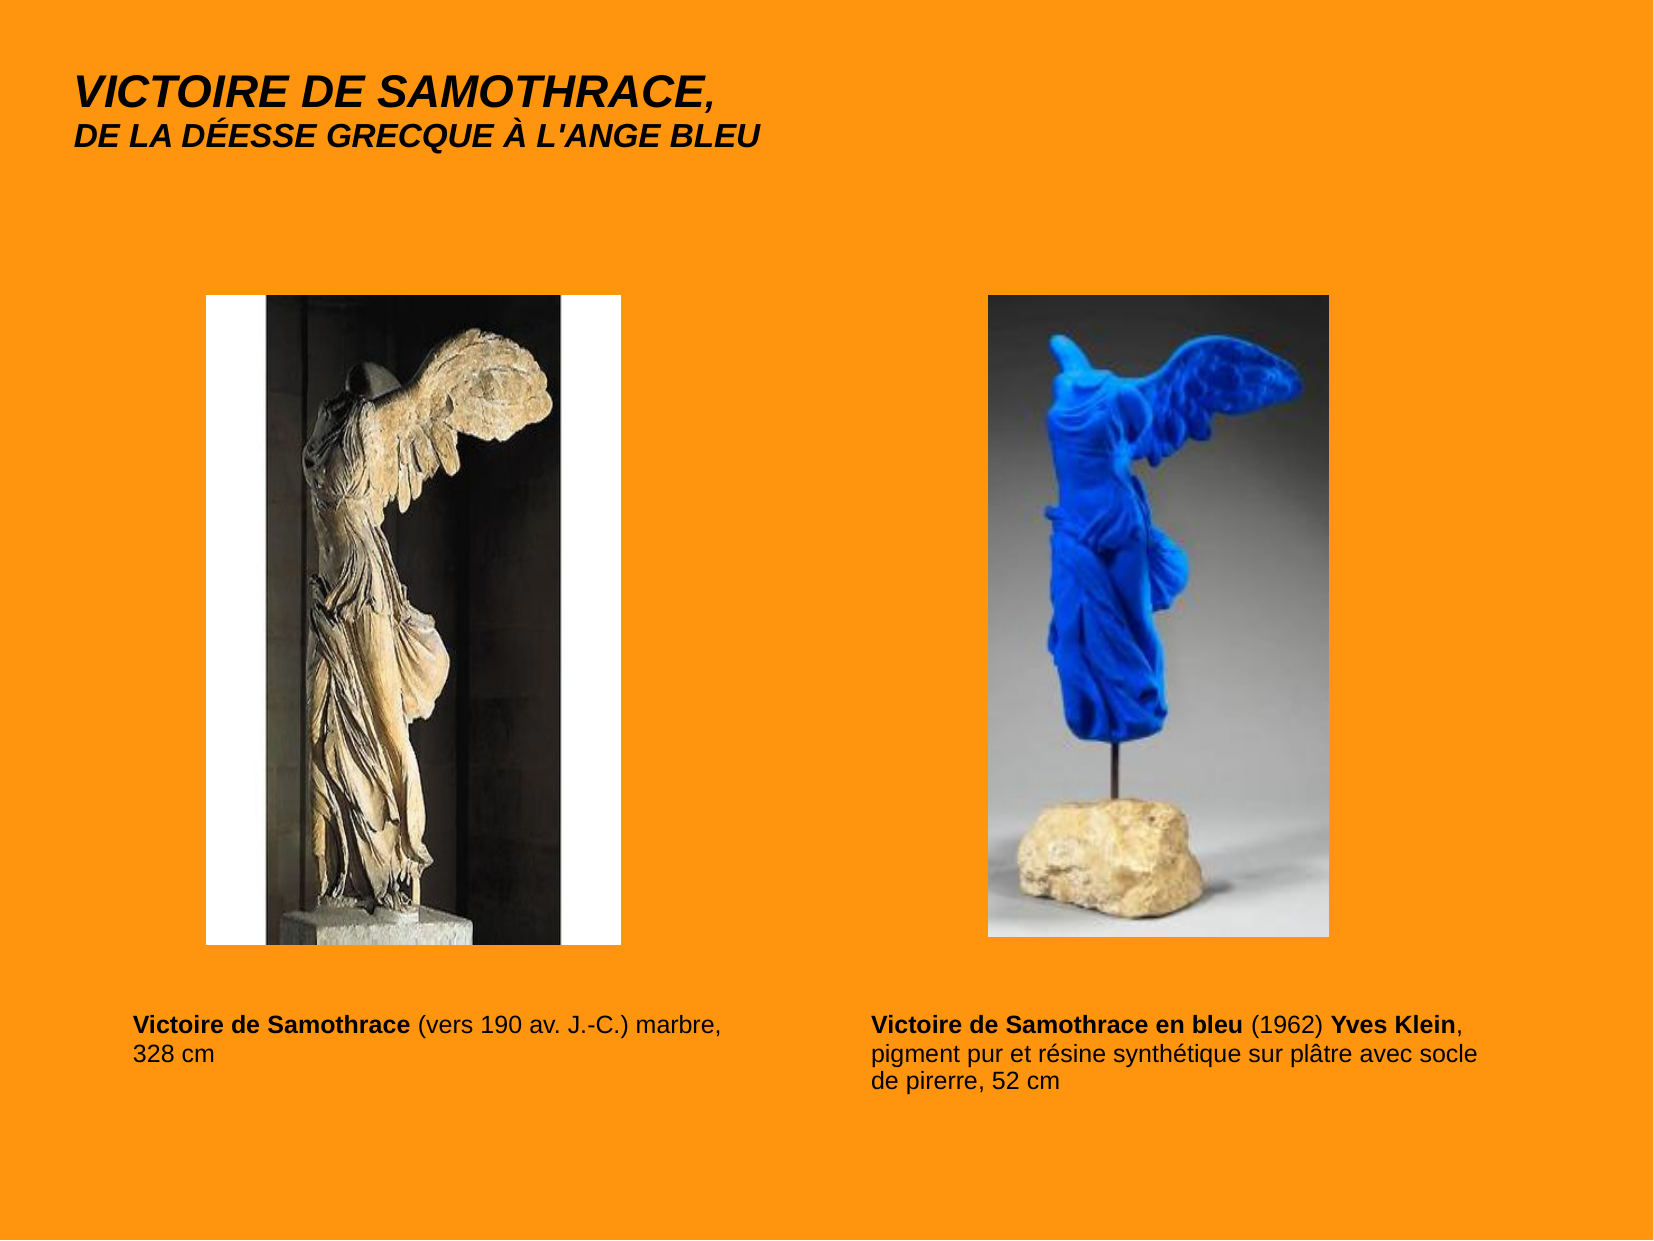

VICTOIRE DE SAMOTHRACE,
DE LA DÉESSE GRECQUE À L'ANGE BLEU
Victoire de Samothrace (vers 190 av. J.-C.) marbre, 328 cm
Victoire de Samothrace en bleu (1962) Yves Klein, pigment pur et résine synthétique sur plâtre avec socle de pirerre, 52 cm